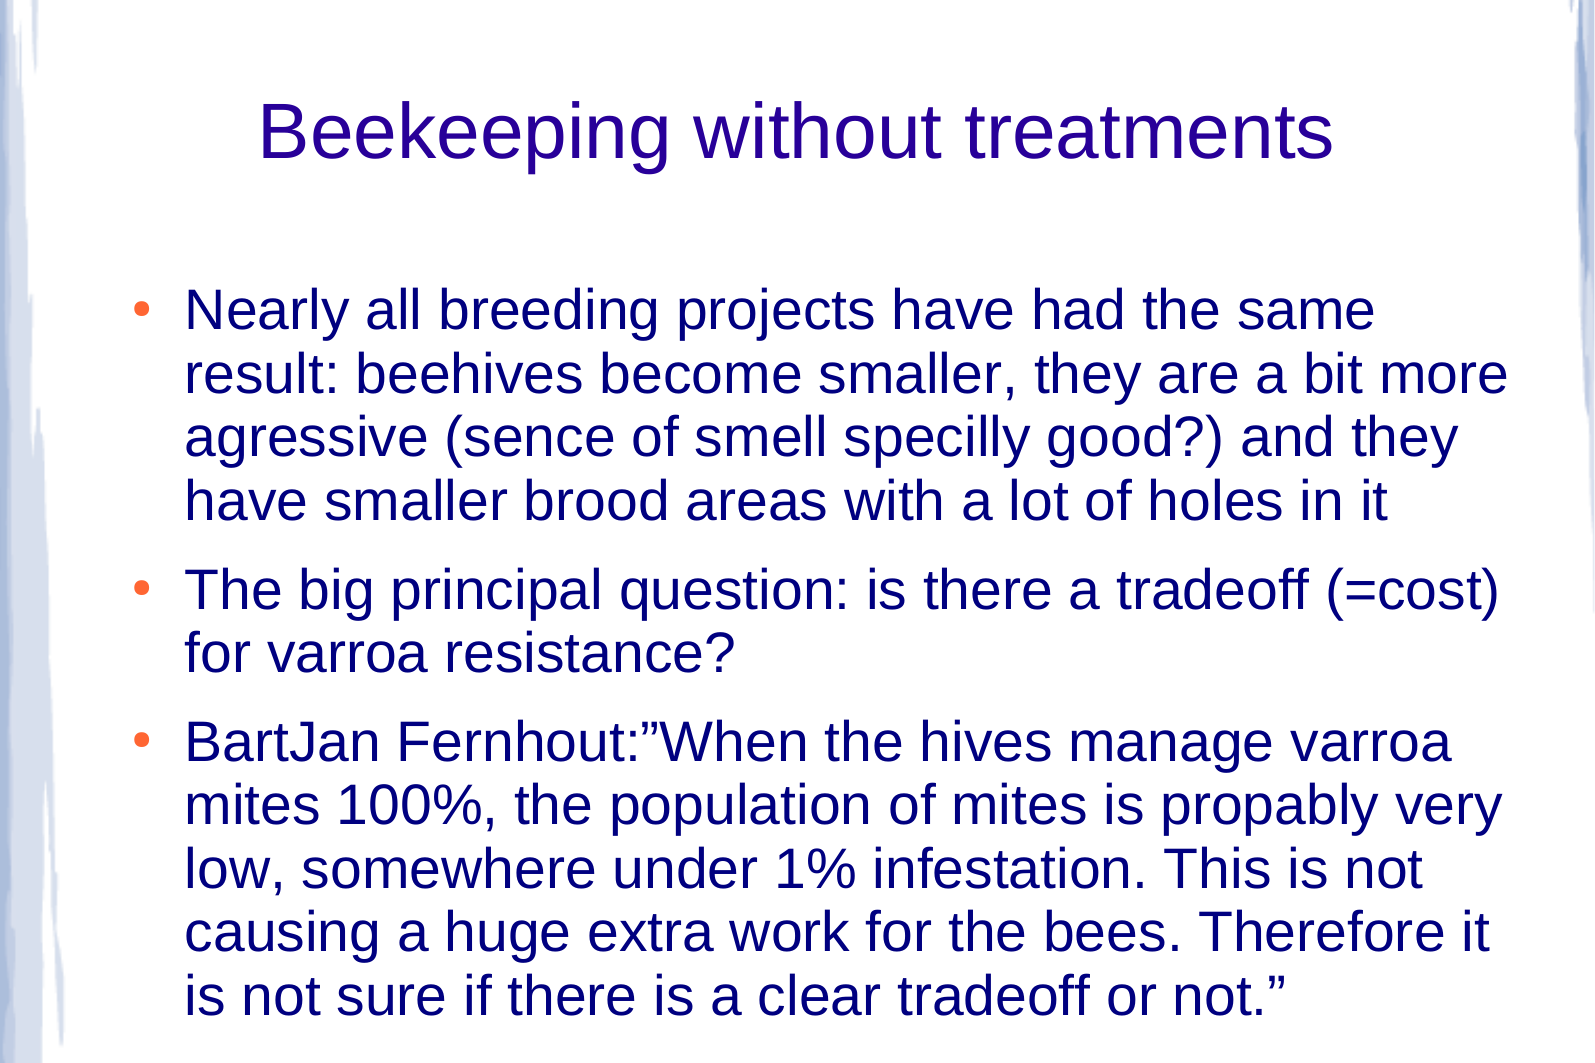

# Beekeeping without treatments
Nearly all breeding projects have had the same result: beehives become smaller, they are a bit more agressive (sence of smell specilly good?) and they have smaller brood areas with a lot of holes in it
The big principal question: is there a tradeoff (=cost) for varroa resistance?
BartJan Fernhout:”When the hives manage varroa mites 100%, the population of mites is propably very low, somewhere under 1% infestation. This is not causing a huge extra work for the bees. Therefore it is not sure if there is a clear tradeoff or not.”